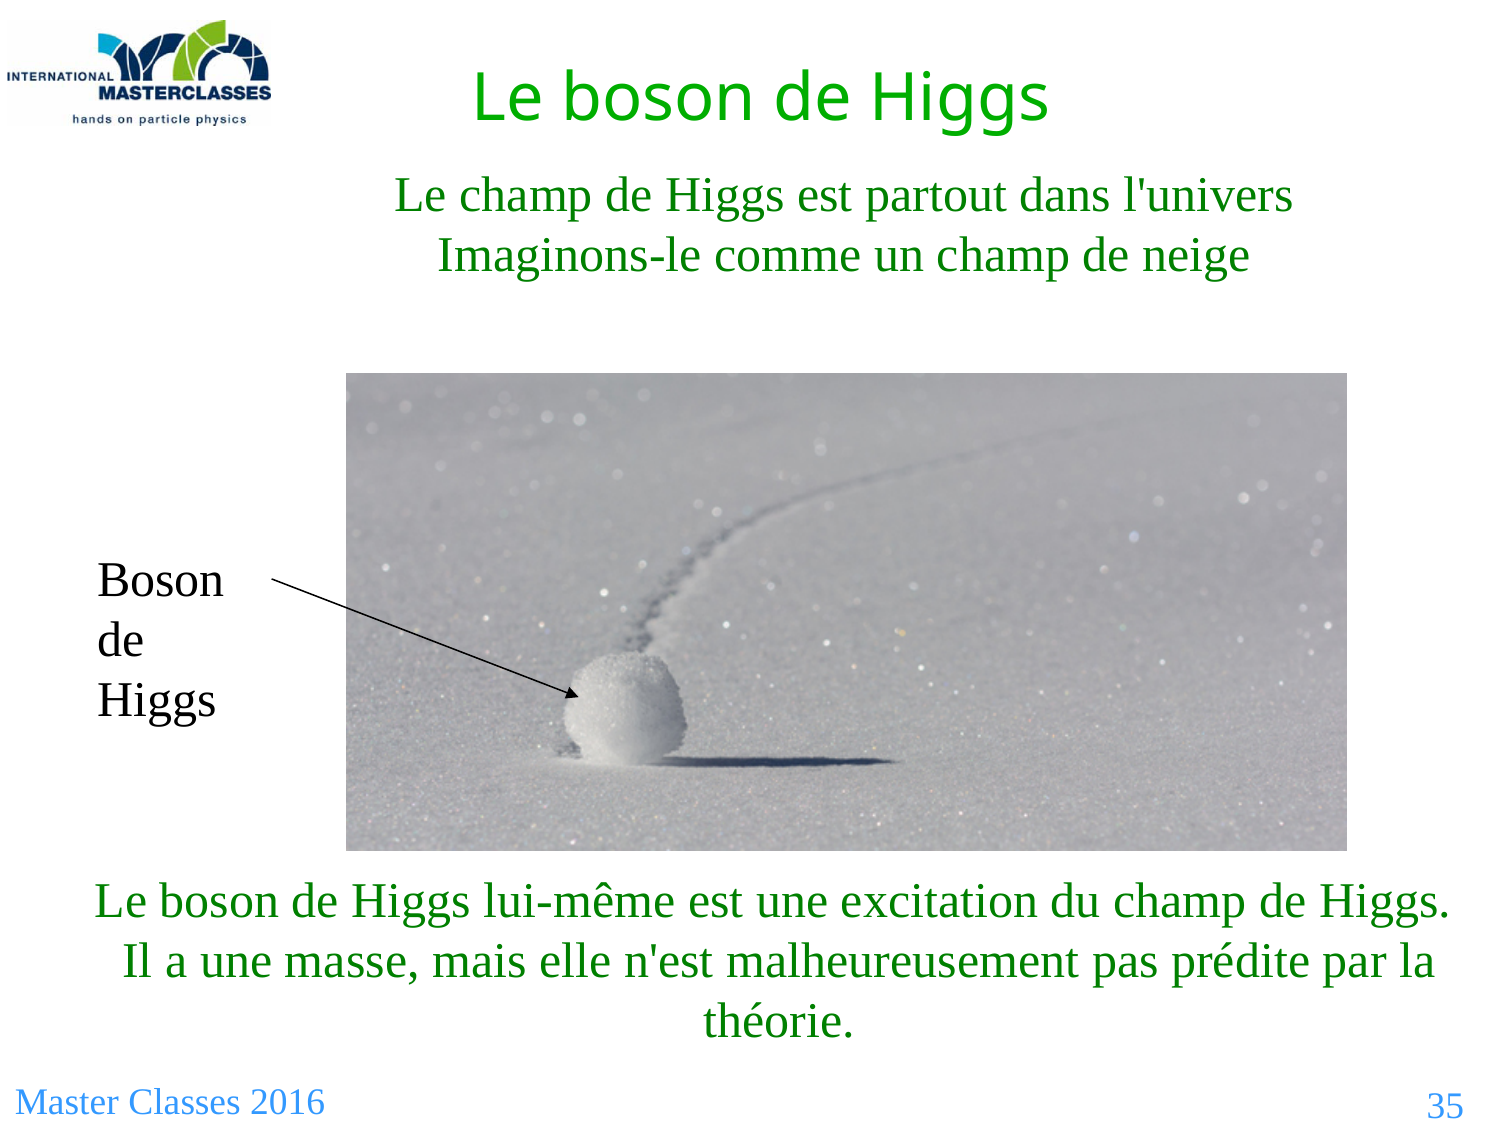

# Le boson de Higgs
Le champ de Higgs est partout dans l'univers
Imaginons-le comme un champ de neige
Boson de Higgs
Le boson de Higgs lui-même est une excitation du champ de Higgs.
Il a une masse, mais elle n'est malheureusement pas prédite par la théorie.
Master Classes 2016
35